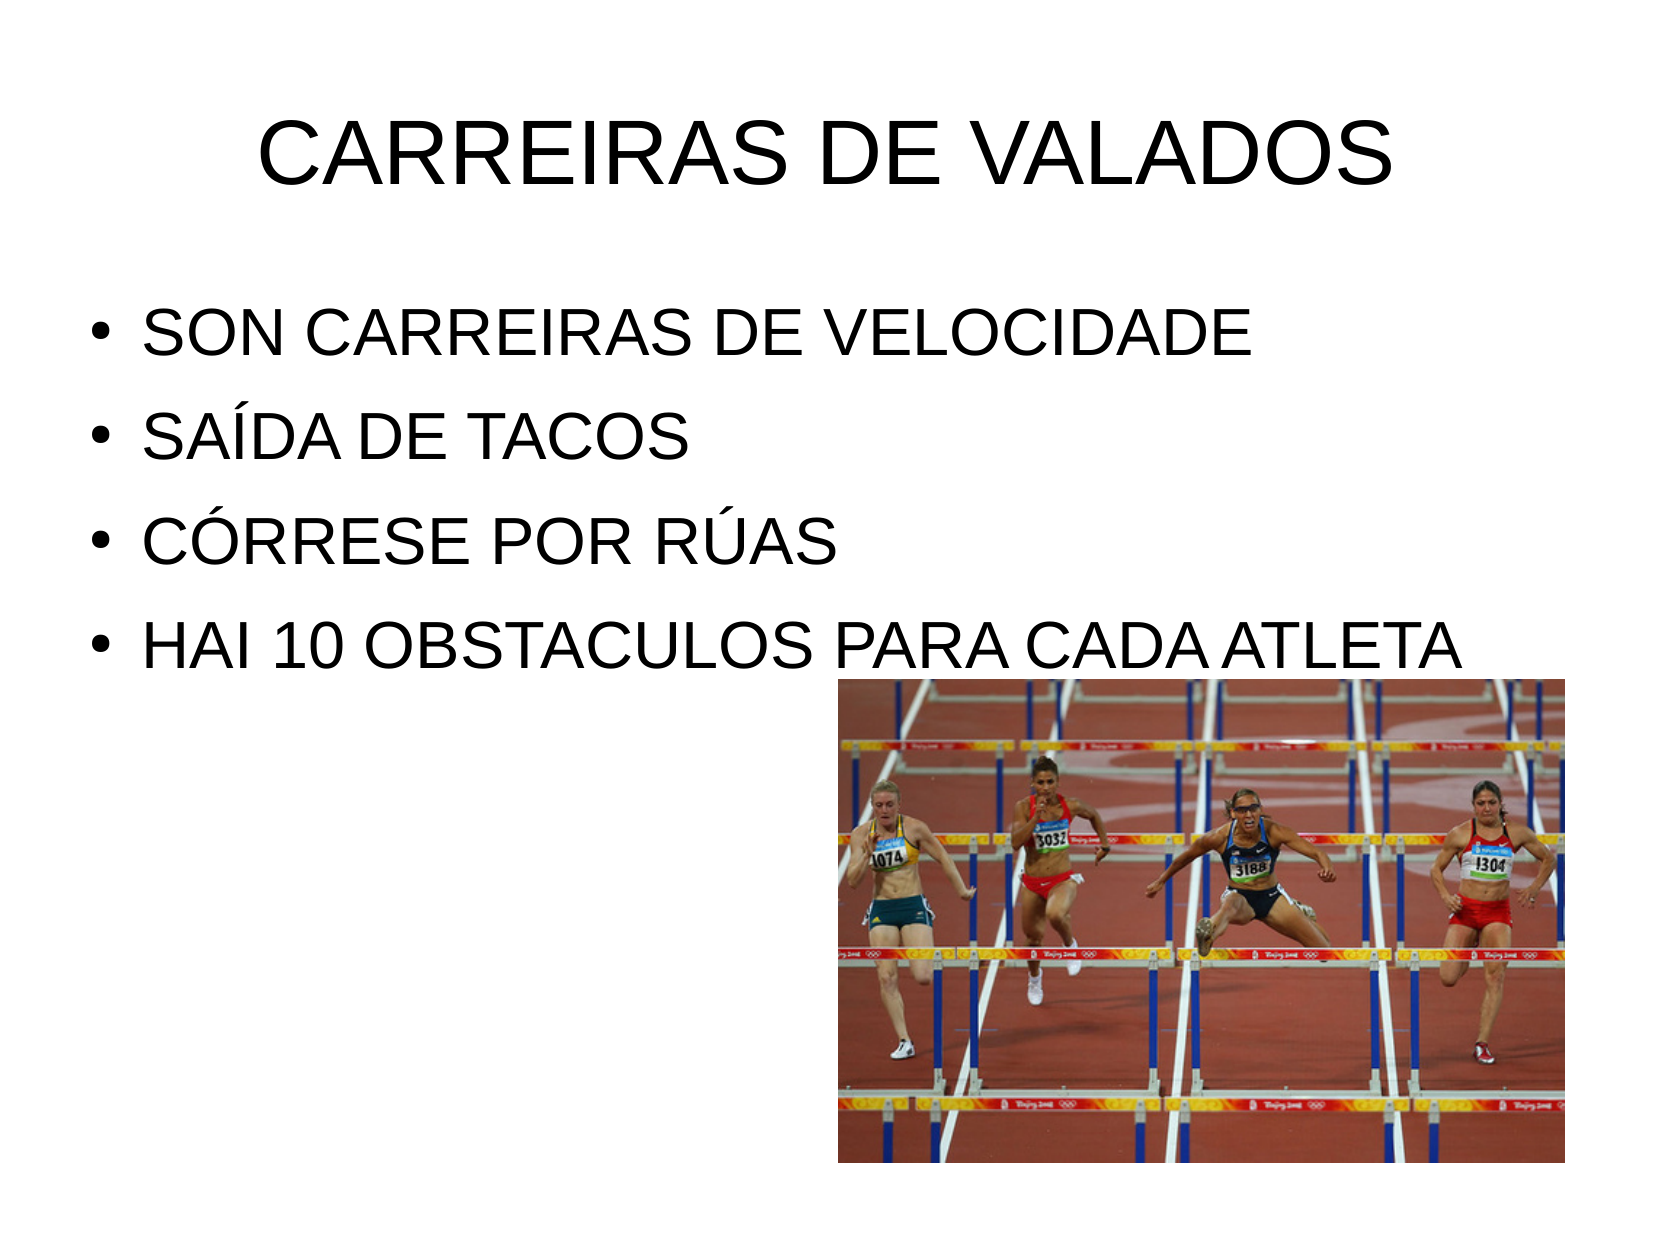

# CARREIRAS DE VALADOS
SON CARREIRAS DE VELOCIDADE
SAÍDA DE TACOS
CÓRRESE POR RÚAS
HAI 10 OBSTACULOS PARA CADA ATLETA